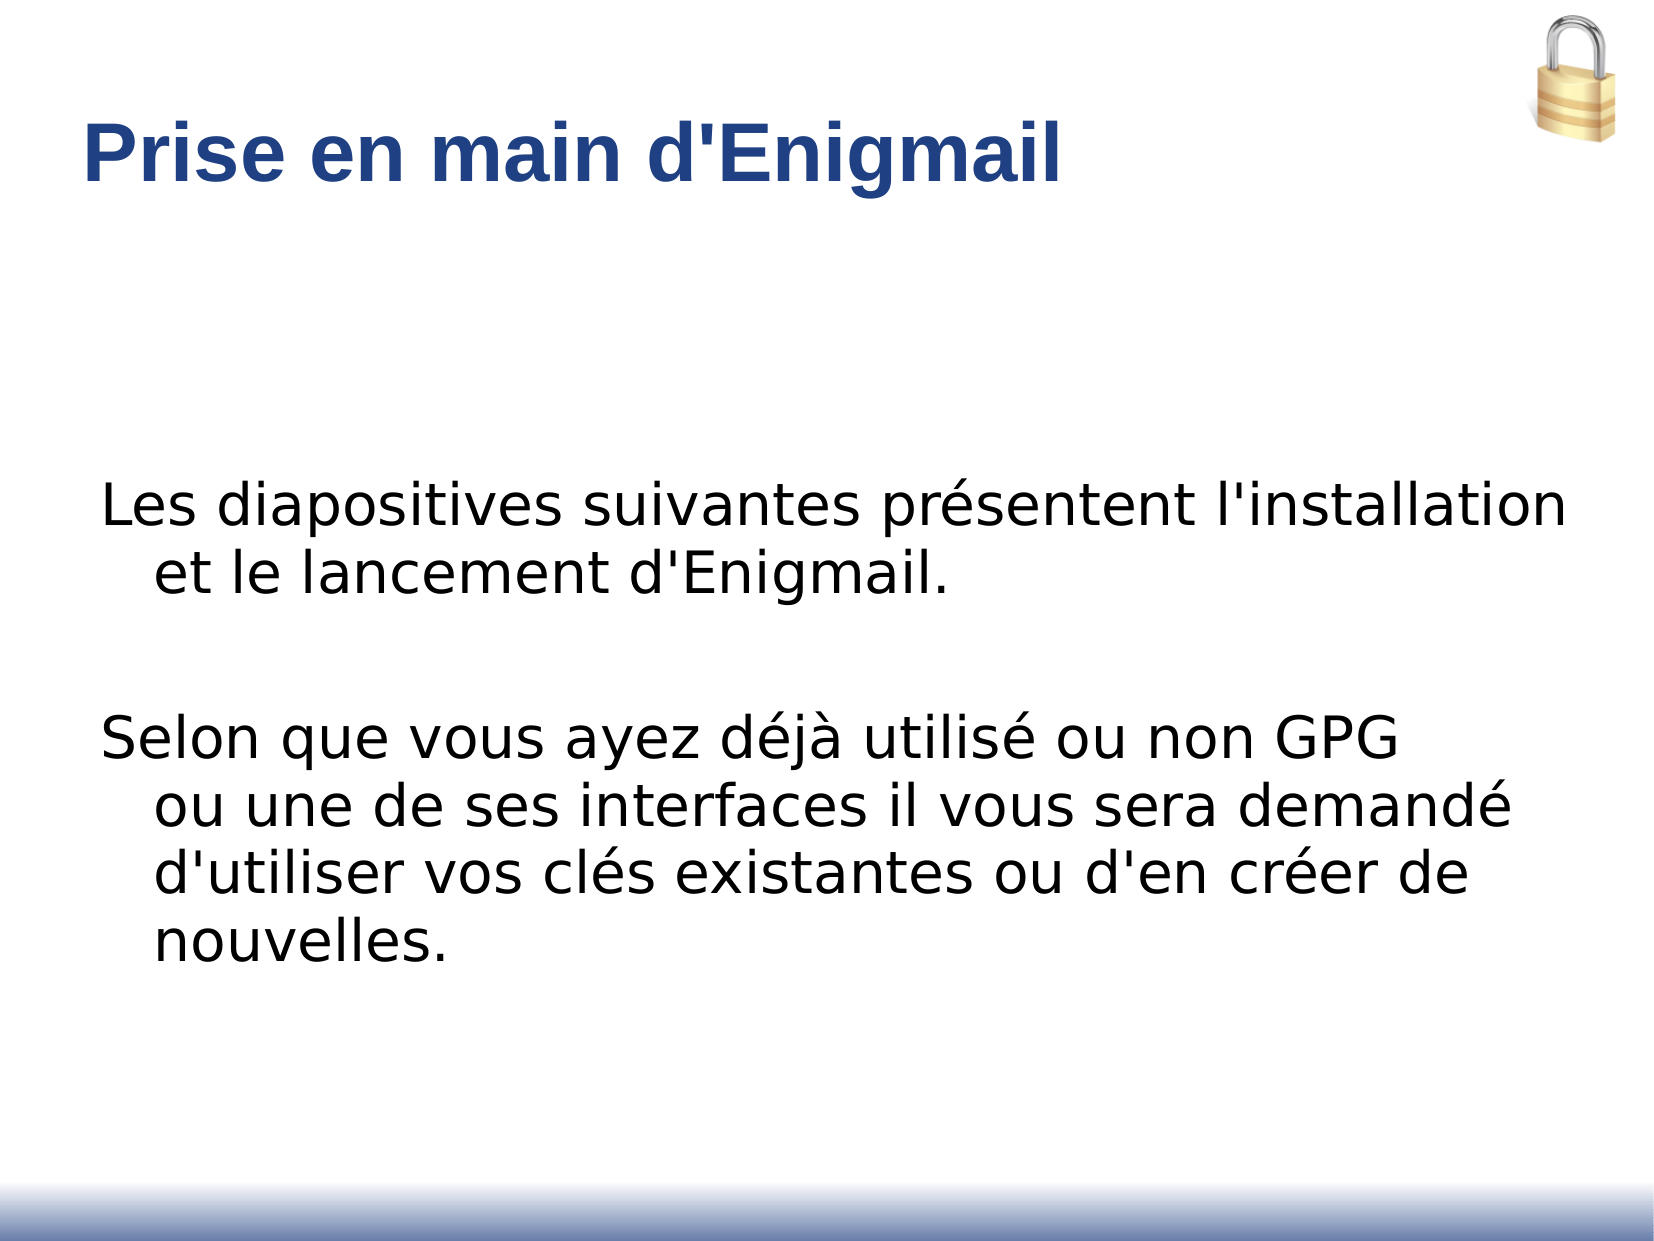

# Prise en main d'Enigmail
Les diapositives suivantes présentent l'installation et le lancement d'Enigmail.
Selon que vous ayez déjà utilisé ou non GPG
ou une de ses interfaces il vous sera demandé d'utiliser vos clés existantes ou d'en créer de nouvelles.